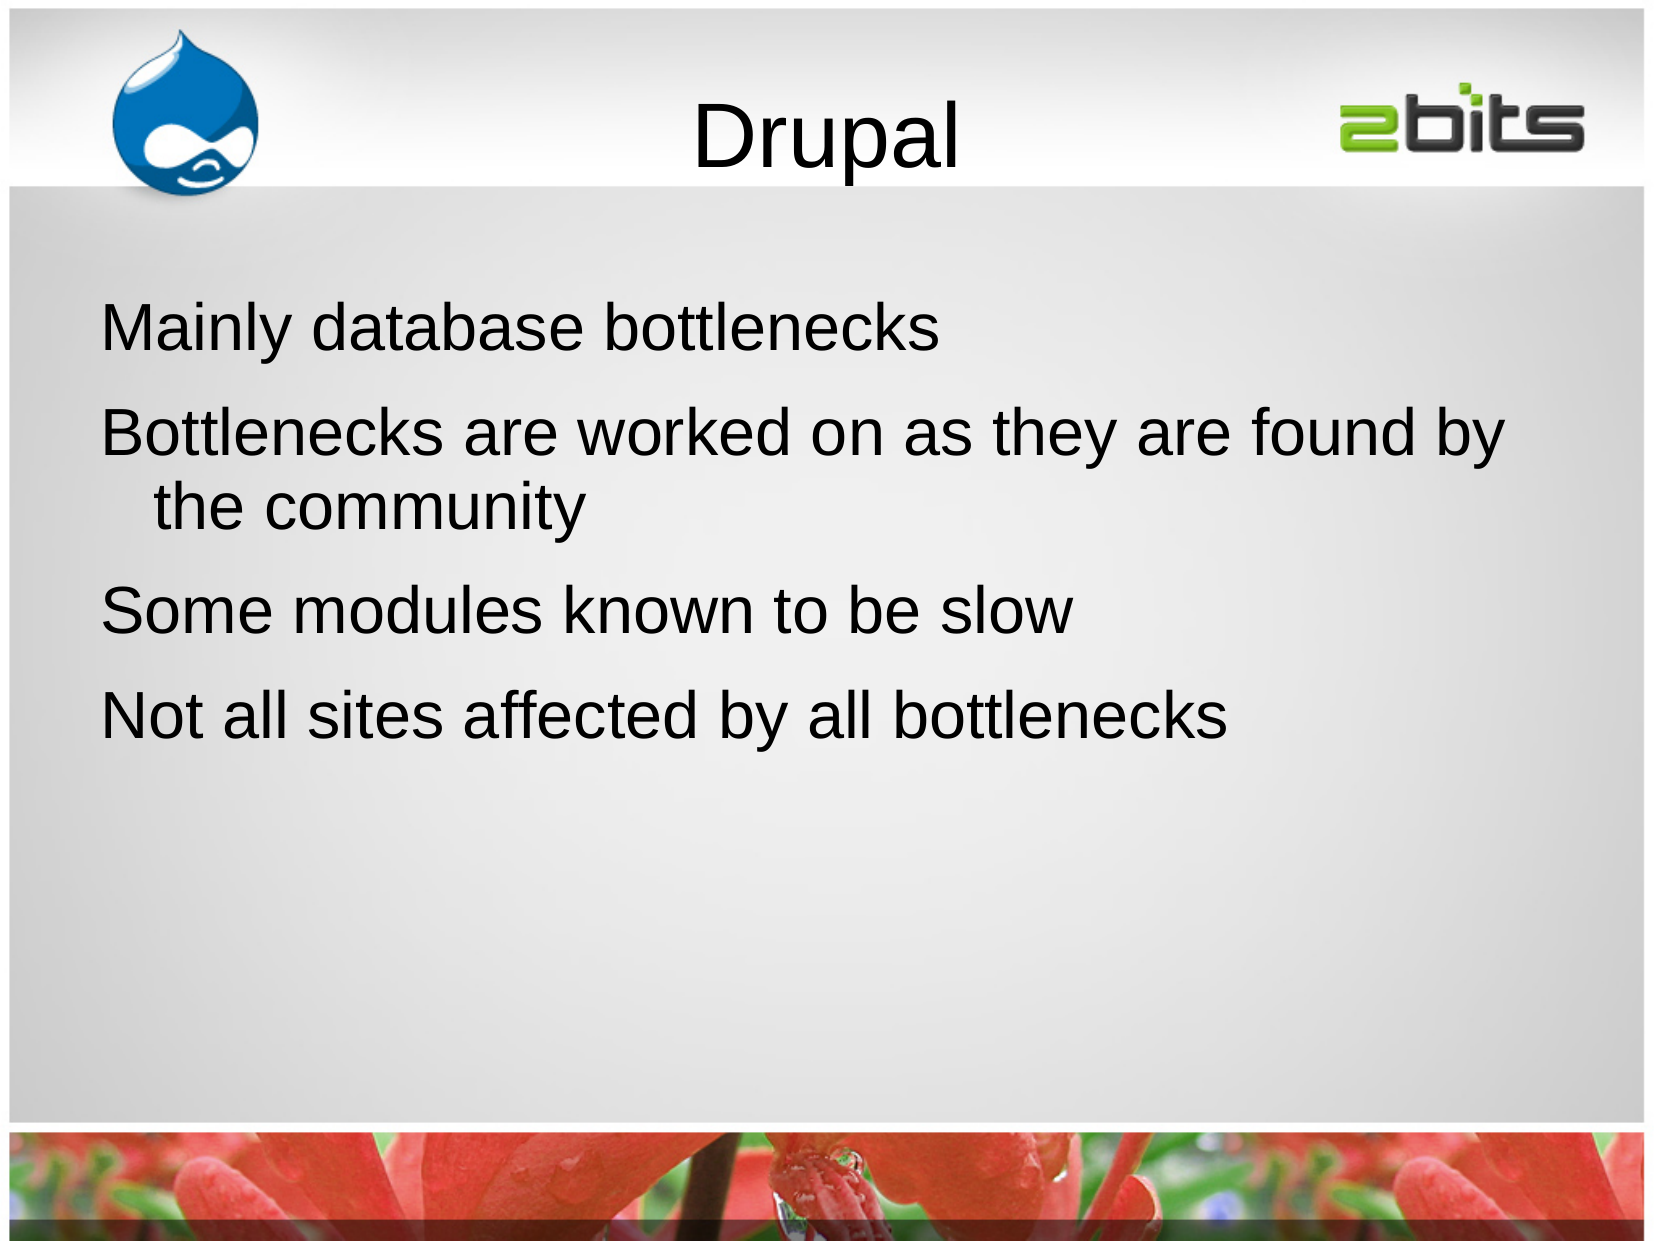

# Drupal
Mainly database bottlenecks
Bottlenecks are worked on as they are found by the community
Some modules known to be slow
Not all sites affected by all bottlenecks